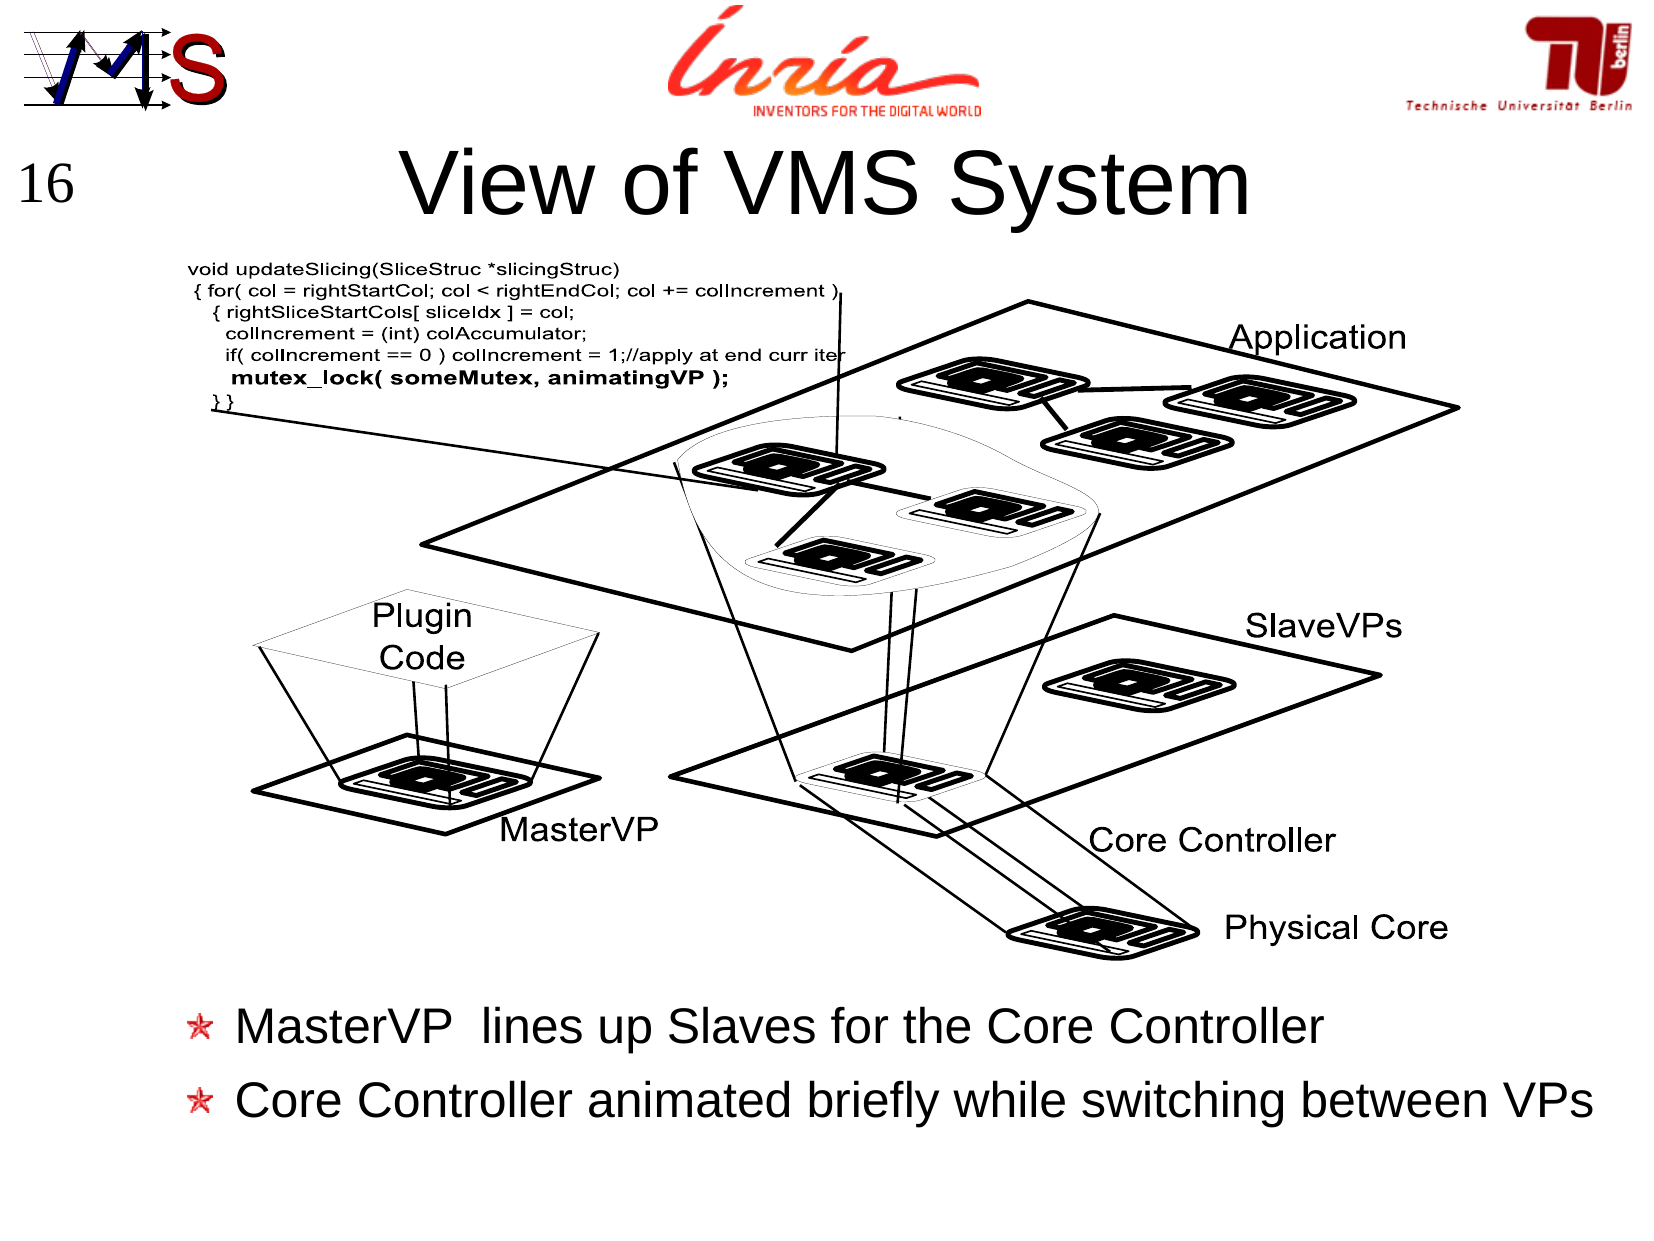

# View of VMS System
16
MasterVP lines up Slaves for the Core Controller
Core Controller animated briefly while switching between VPs